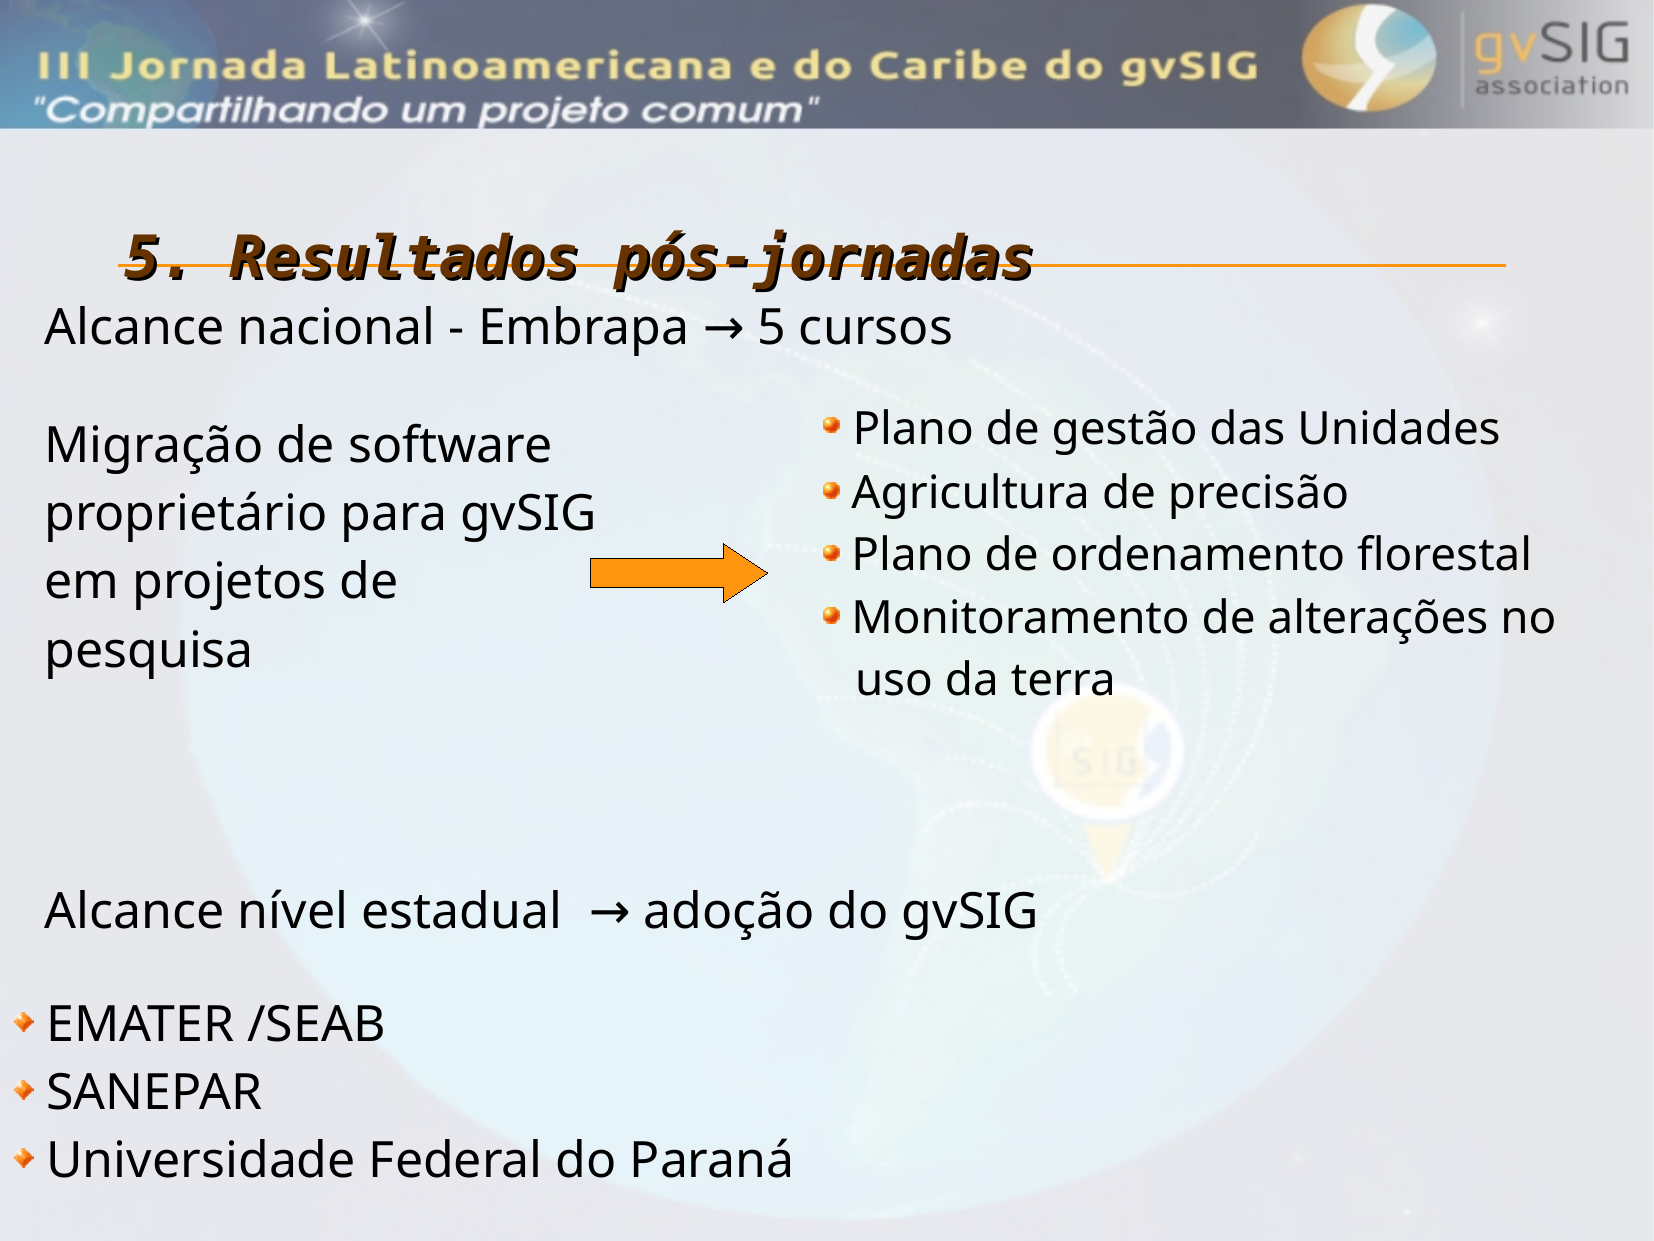

5. Resultados pós-jornadas
Alcance nacional - Embrapa → 5 cursos
 Plano de gestão das Unidades
 Agricultura de precisão
 Plano de ordenamento florestal
 Monitoramento de alterações no uso da terra
Migração de software proprietário para gvSIG em projetos de pesquisa
Alcance nível estadual → adoção do gvSIG
 EMATER /SEAB
 SANEPAR
 Universidade Federal do Paraná